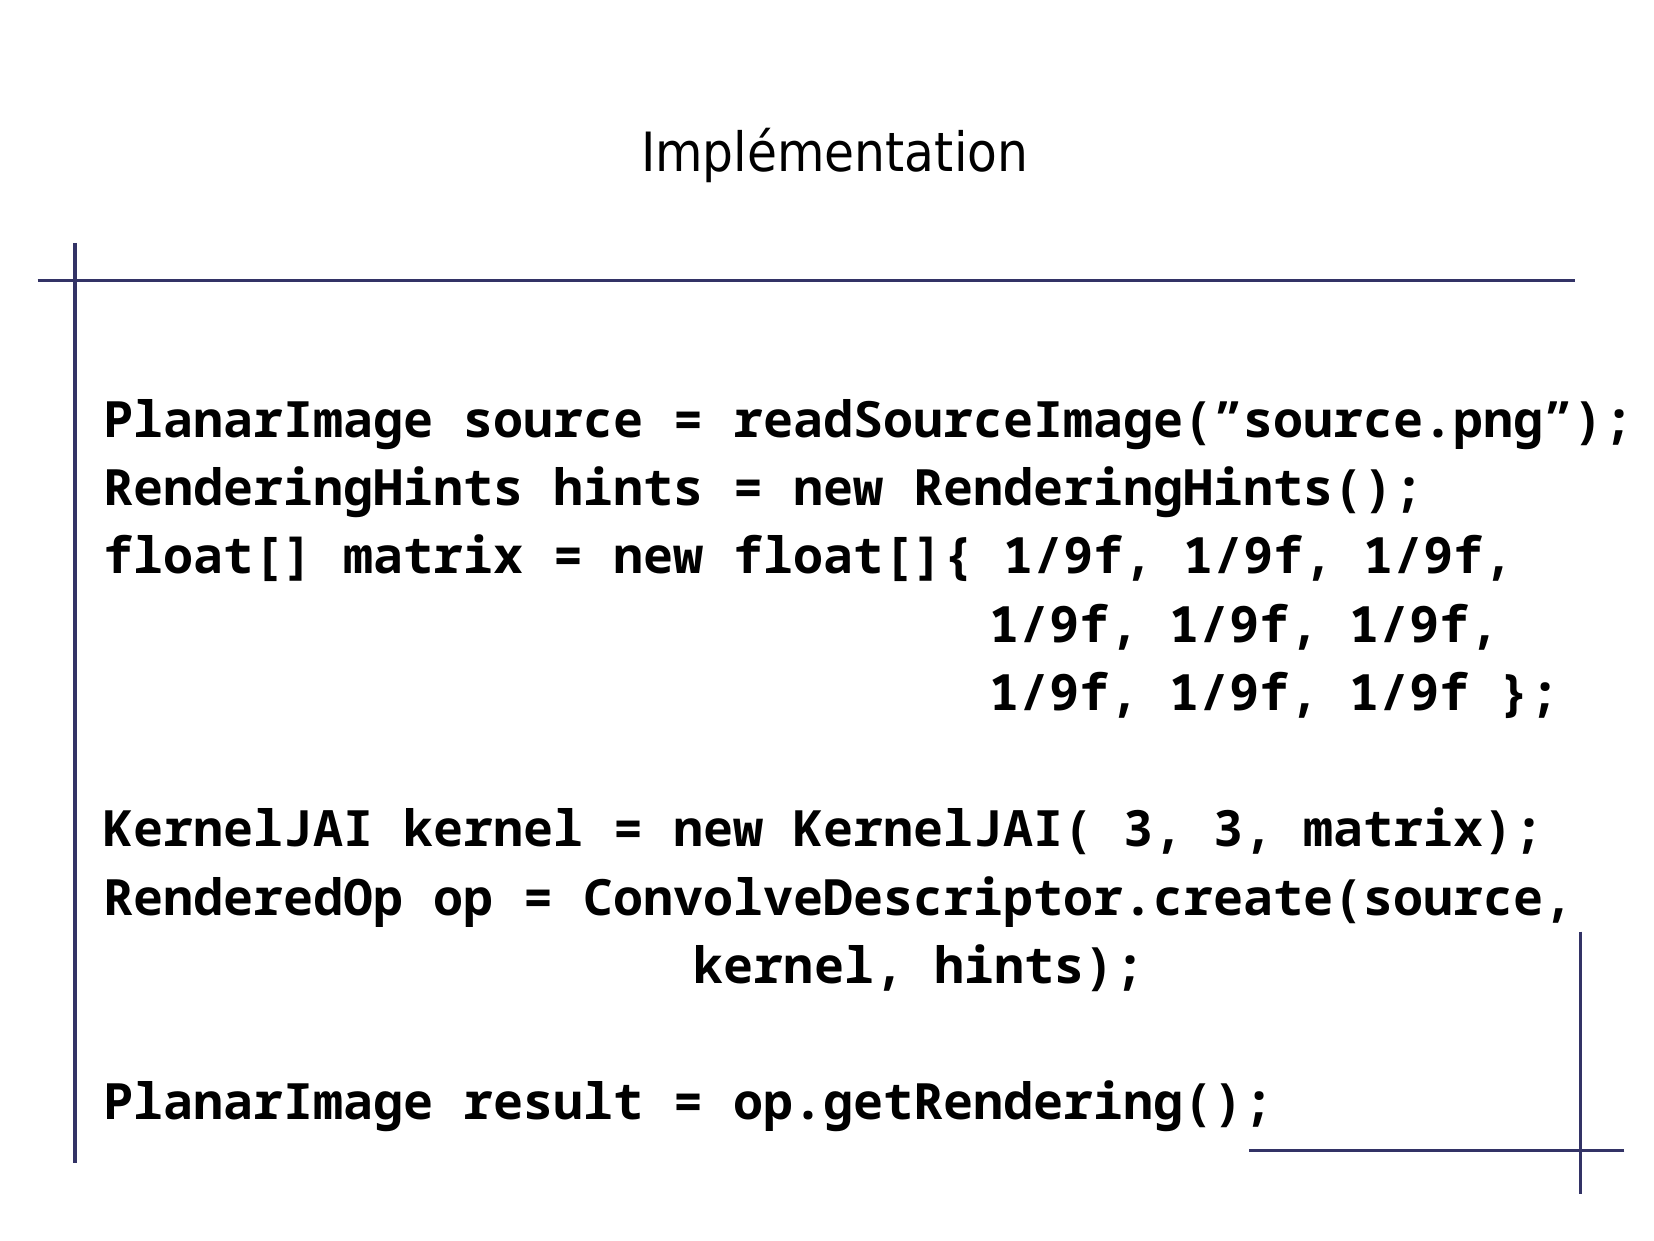

# Implémentation
PlanarImage source = readSourceImage(”source.png”);
RenderingHints hints = new RenderingHints();
float[] matrix = new float[]{ 1/9f, 1/9f, 1/9f,
												1/9f, 1/9f, 1/9f,
												1/9f, 1/9f, 1/9f };
KernelJAI kernel = new KernelJAI( 3, 3, matrix);	RenderedOp op = ConvolveDescriptor.create(source, 								kernel, hints);
PlanarImage result = op.getRendering();